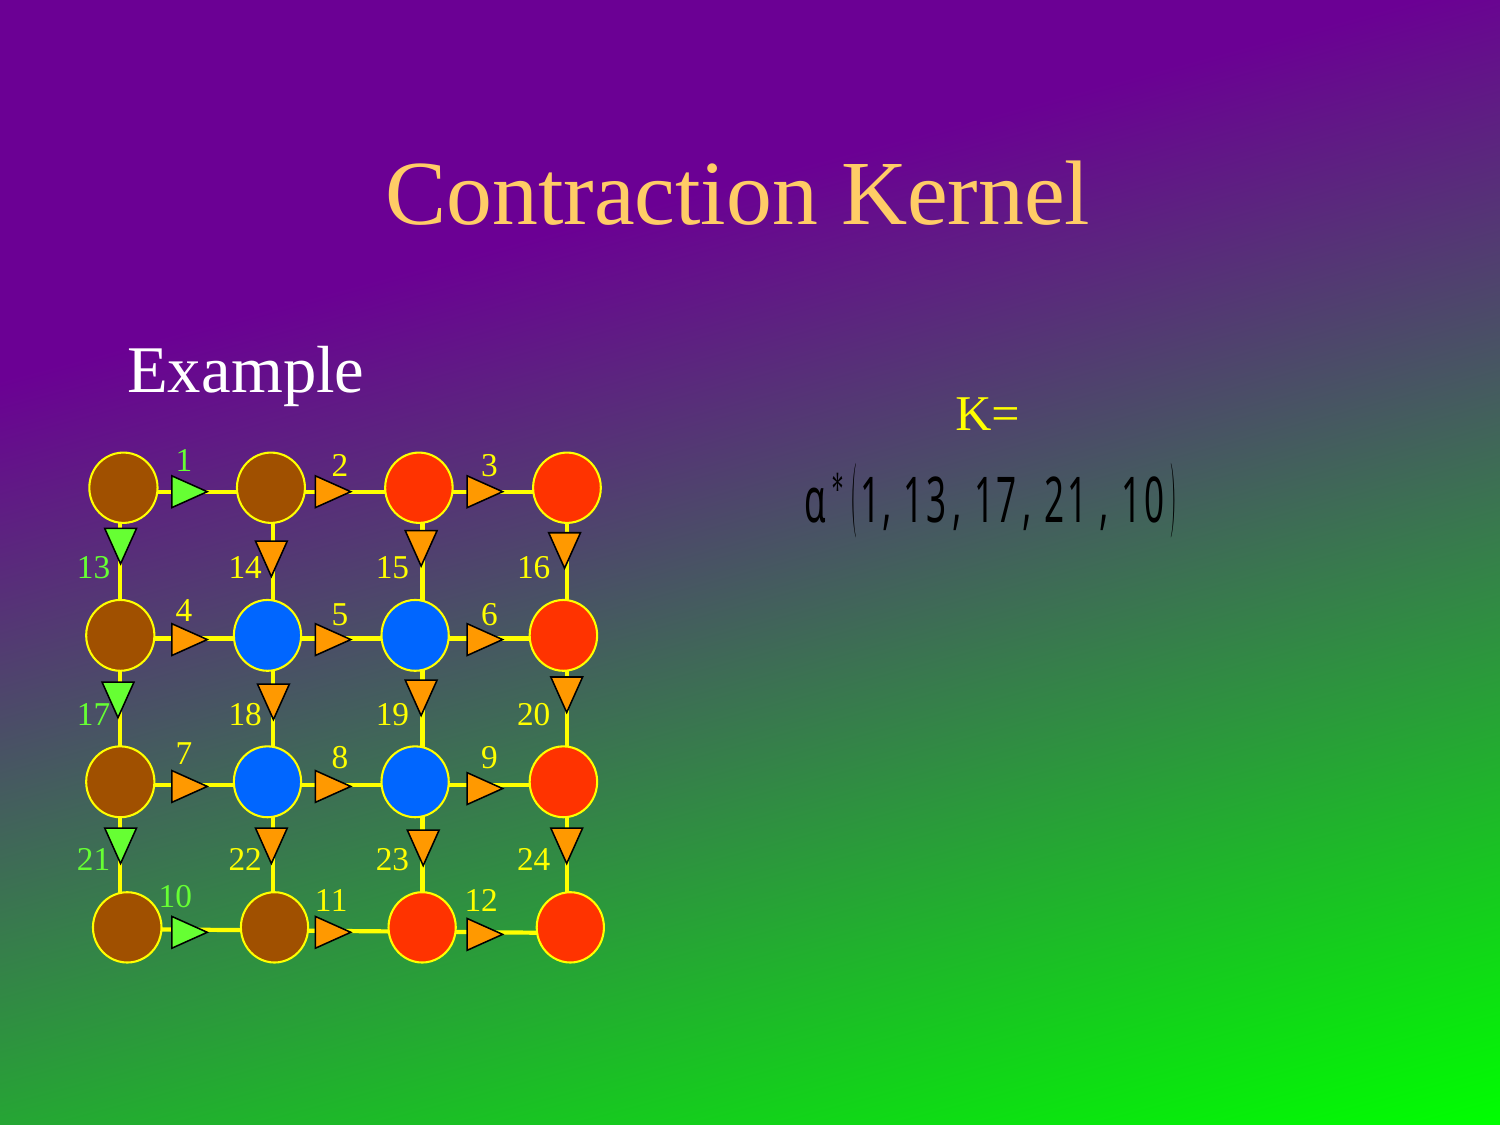

# Contraction Kernel
Example
K=
1
2
3
13
14
15
16
4
5
6
17
18
19
20
7
8
9
21
22
23
24
10
11
12